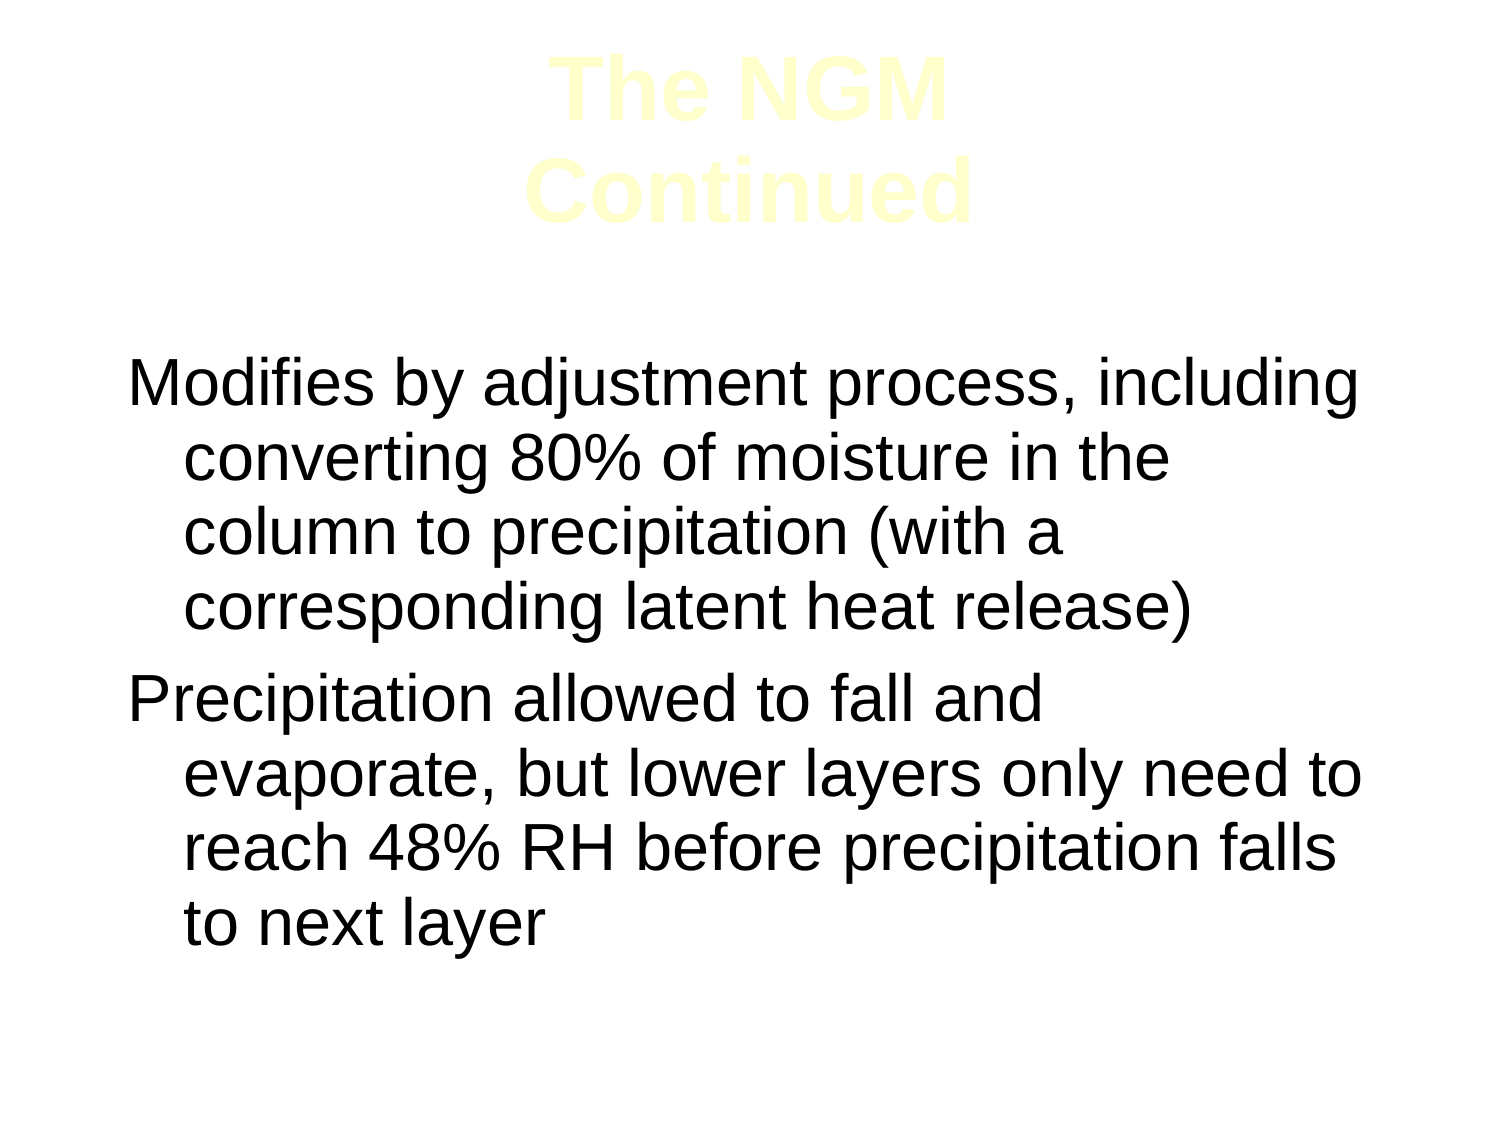

# The NGM Continued
Modifies by adjustment process, including converting 80% of moisture in the column to precipitation (with a corresponding latent heat release)
Precipitation allowed to fall and evaporate, but lower layers only need to reach 48% RH before precipitation falls to next layer